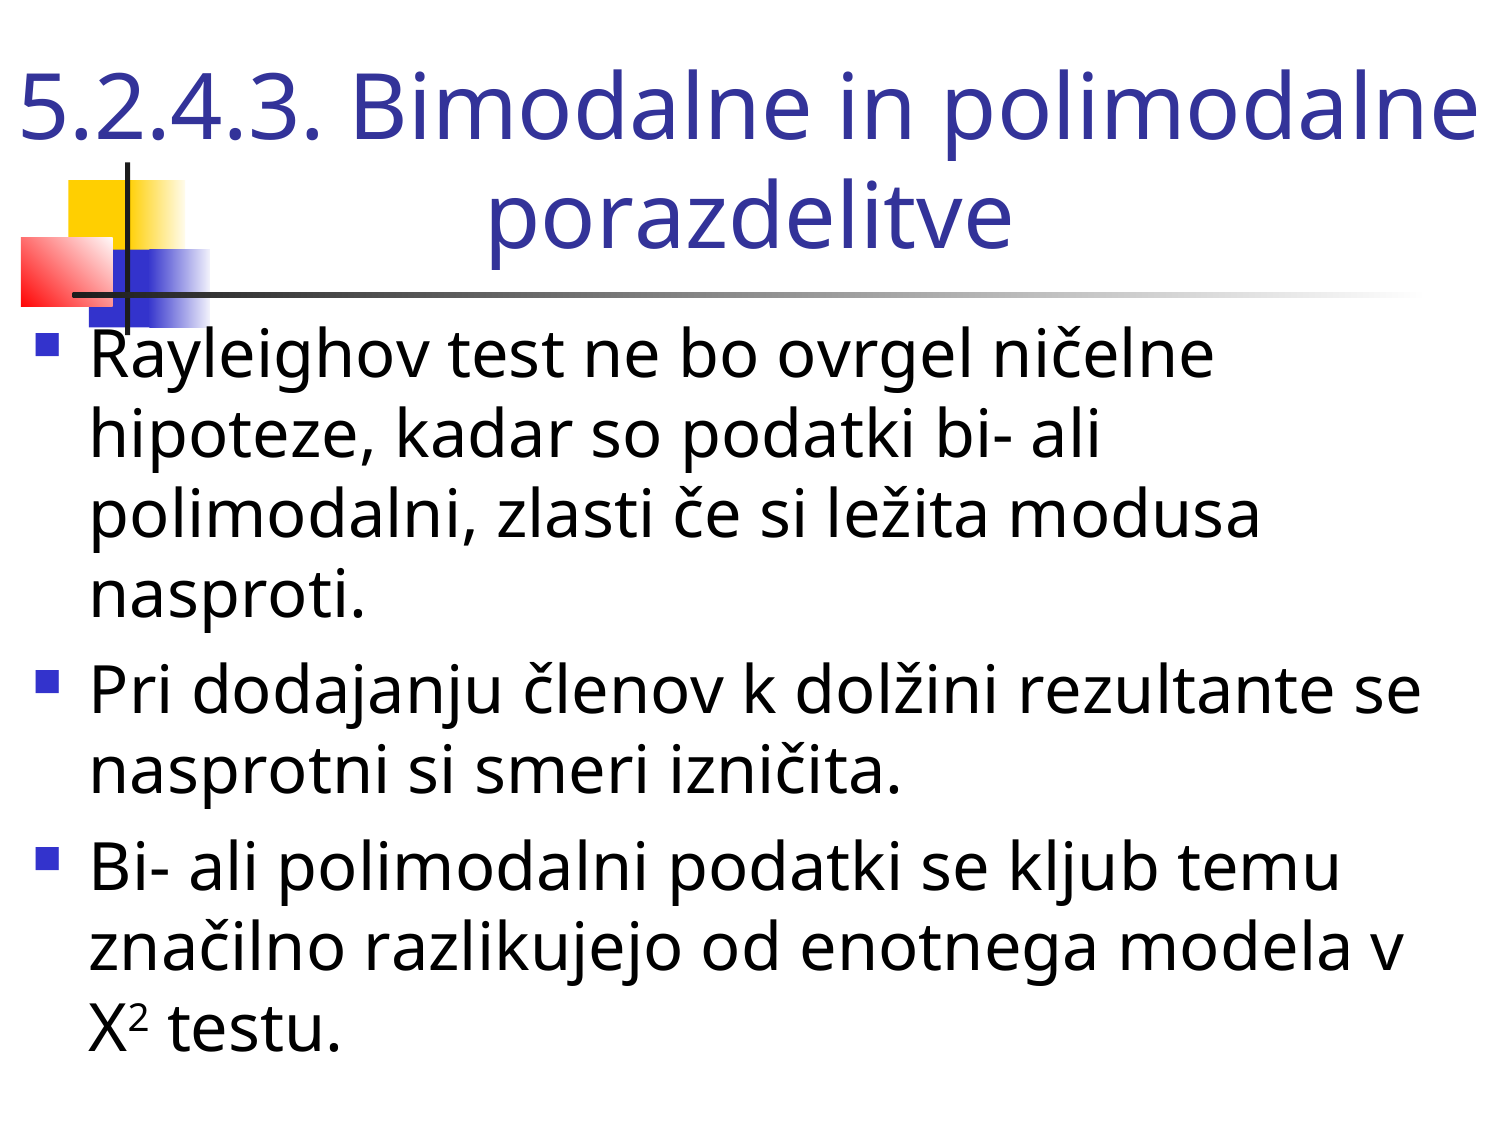

# 5.2.4.3. Bimodalne in polimodalne porazdelitve
Rayleighov test ne bo ovrgel ničelne hipoteze, kadar so podatki bi- ali polimodalni, zlasti če si ležita modusa nasproti.
Pri dodajanju členov k dolžini rezultante se nasprotni si smeri izničita.
Bi- ali polimodalni podatki se kljub temu značilno razlikujejo od enotnega modela v X2 testu.